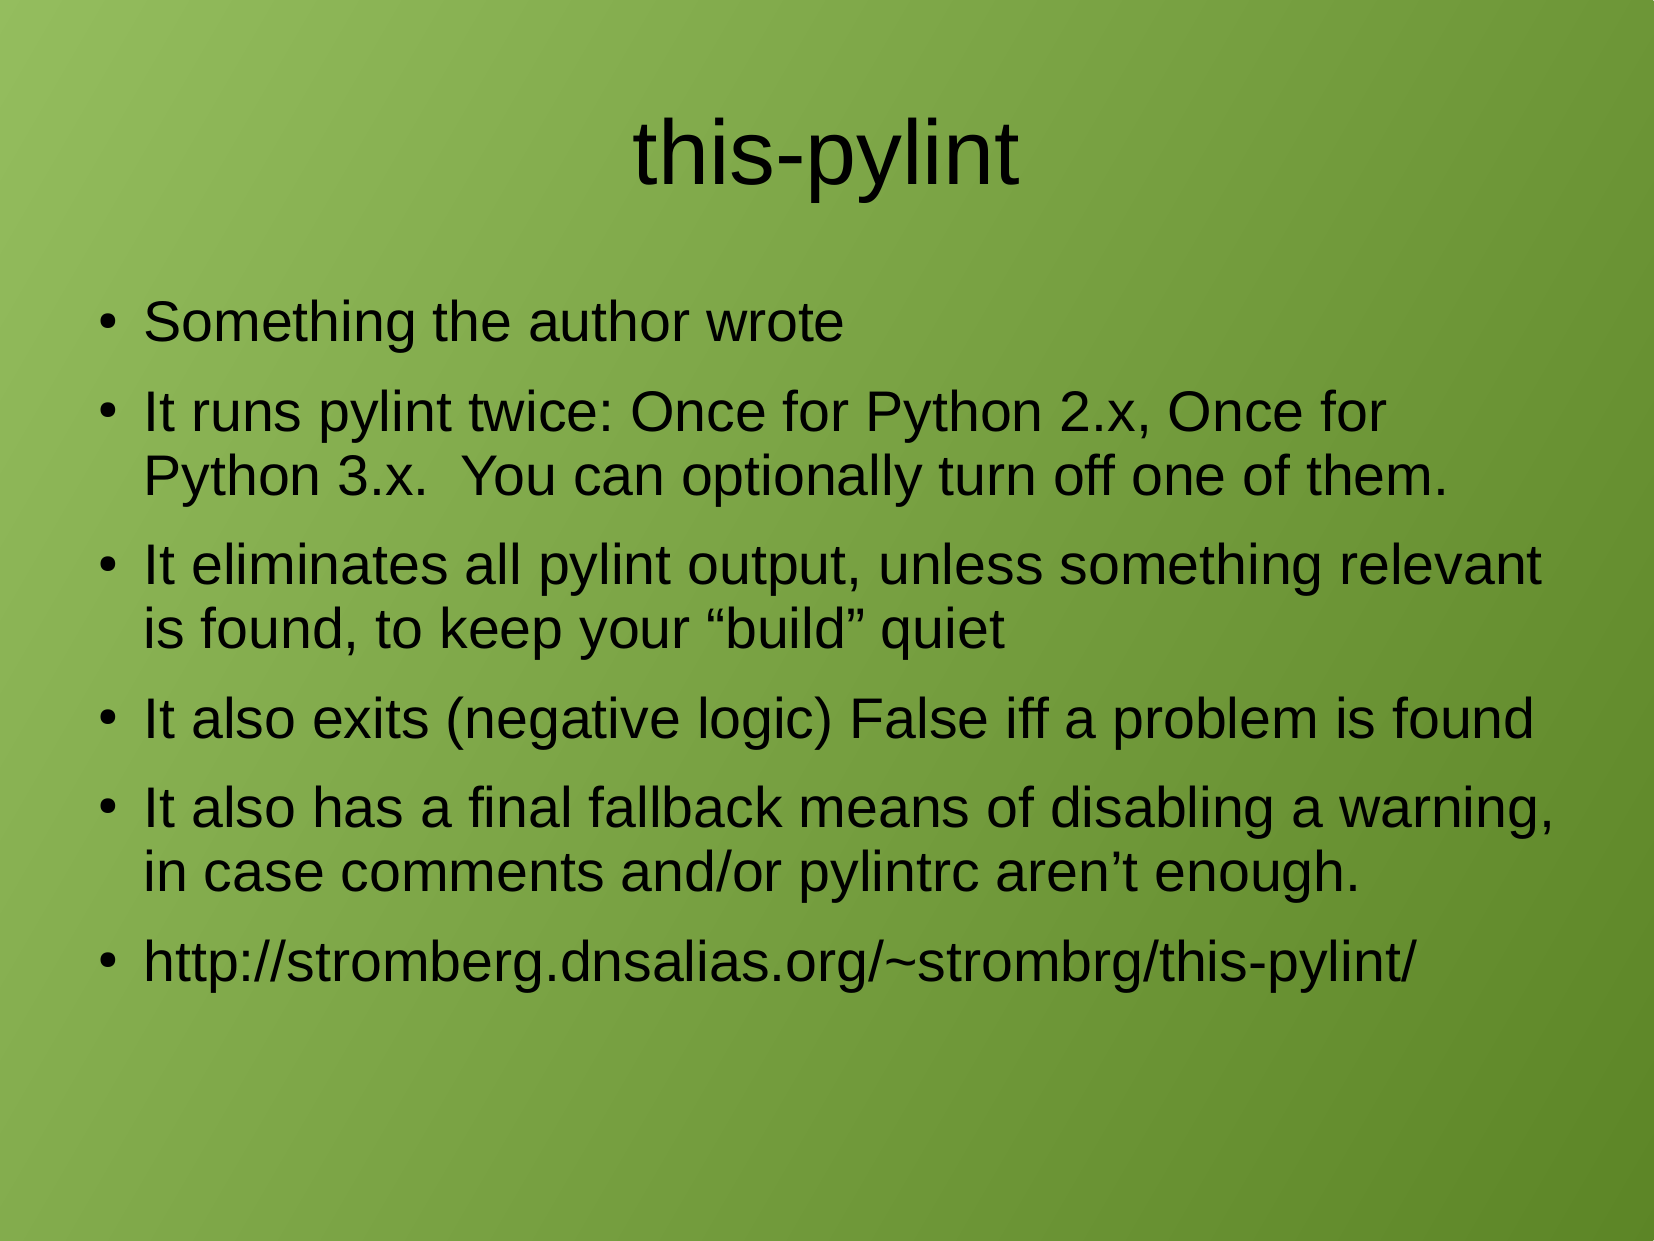

# this-pylint
Something the author wrote
It runs pylint twice: Once for Python 2.x, Once for Python 3.x. You can optionally turn off one of them.
It eliminates all pylint output, unless something relevant is found, to keep your “build” quiet
It also exits (negative logic) False iff a problem is found
It also has a final fallback means of disabling a warning, in case comments and/or pylintrc aren’t enough.
http://stromberg.dnsalias.org/~strombrg/this-pylint/